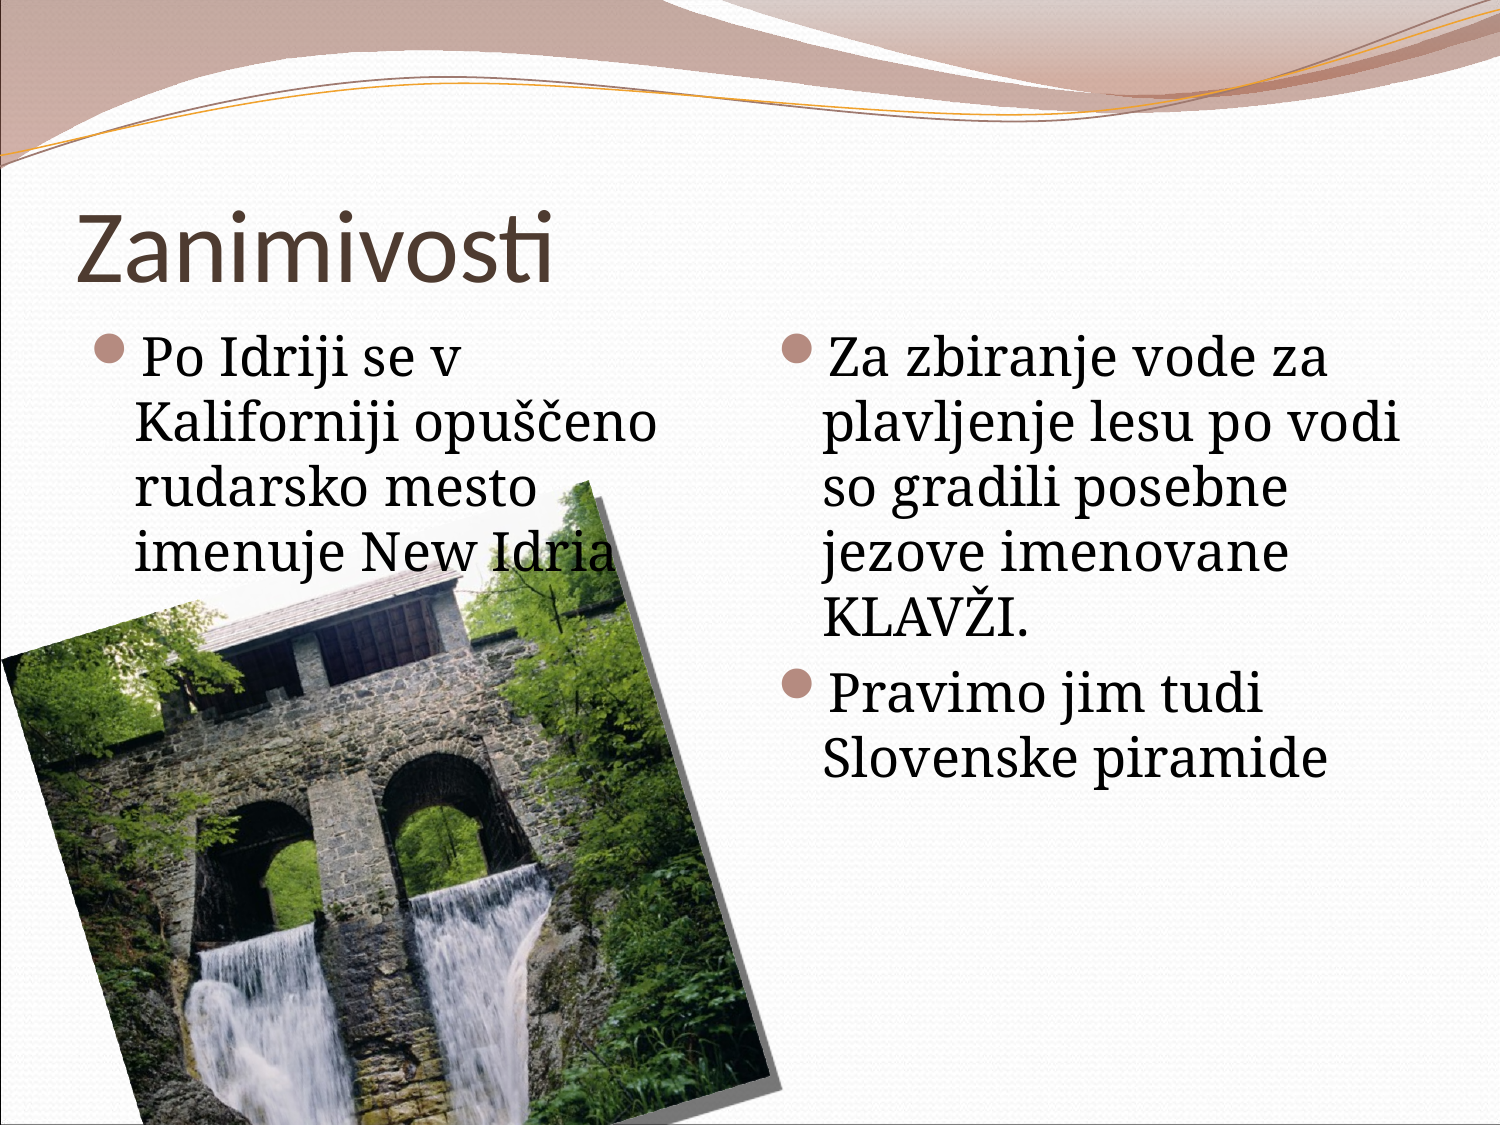

# Zanimivosti
Po Idriji se v Kaliforniji opuščeno rudarsko mesto imenuje New Idria
Za zbiranje vode za plavljenje lesu po vodi so gradili posebne jezove imenovane KLAVŽI.
Pravimo jim tudi Slovenske piramide